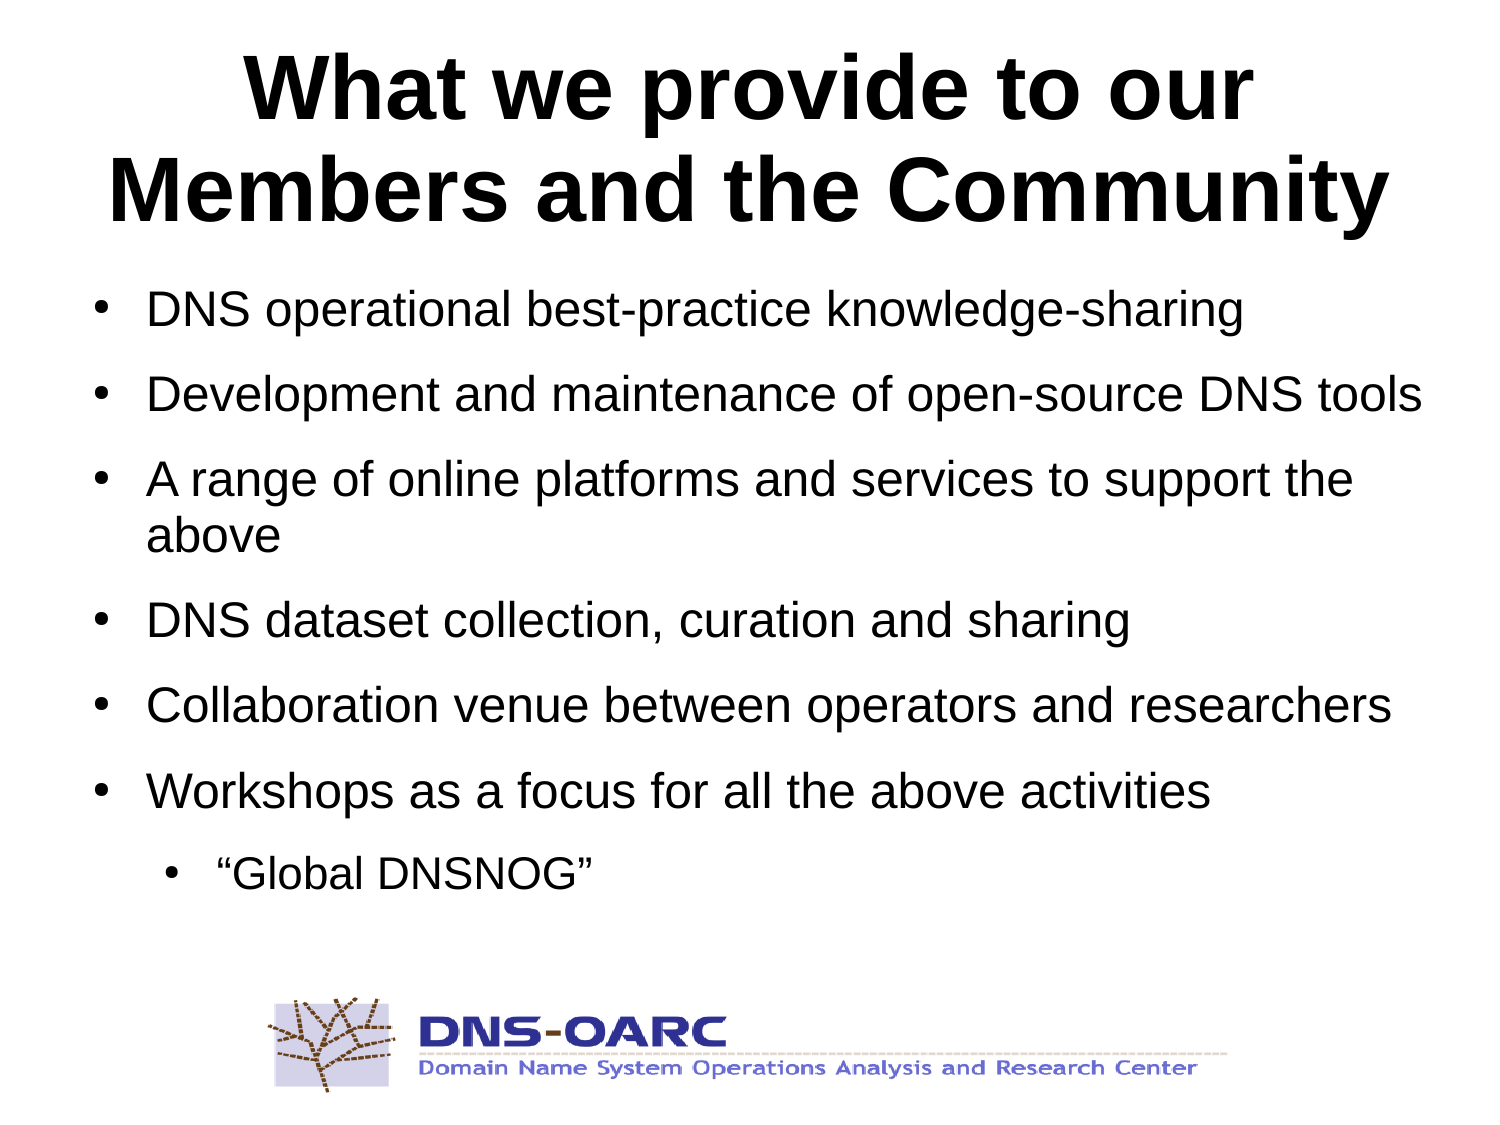

# What we provide to our Members and the Community
DNS operational best-practice knowledge-sharing
Development and maintenance of open-source DNS tools
A range of online platforms and services to support the above
DNS dataset collection, curation and sharing
Collaboration venue between operators and researchers
Workshops as a focus for all the above activities
“Global DNSNOG”